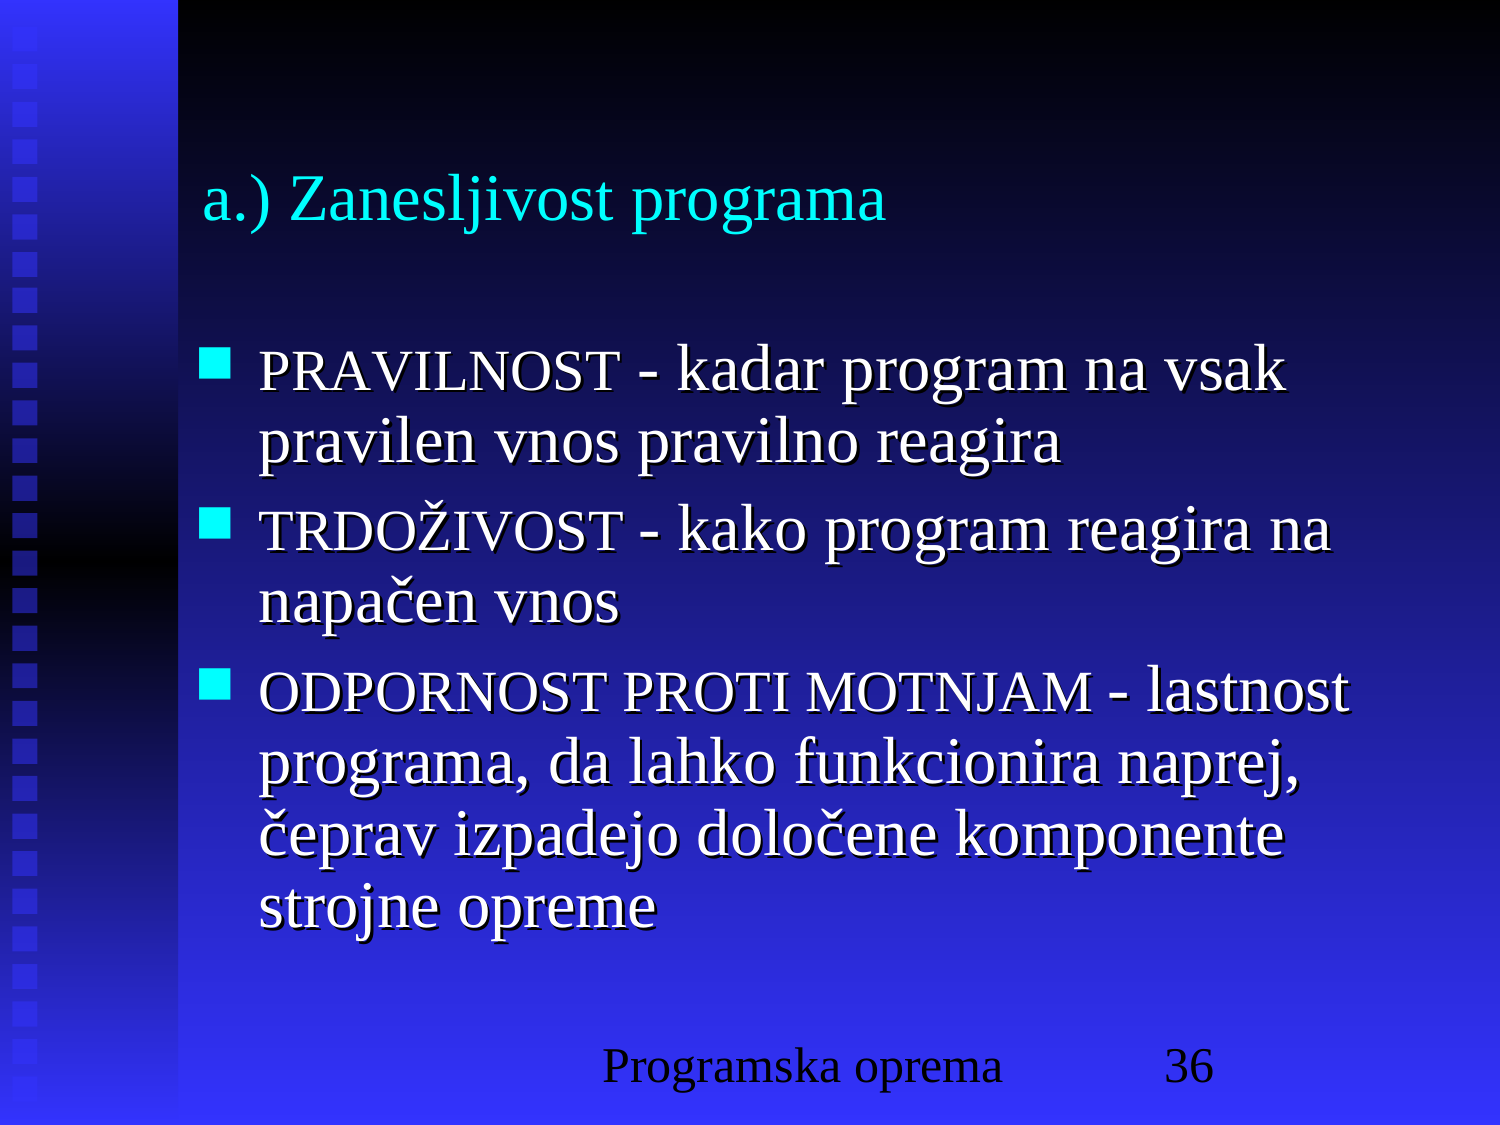

# a.) Zanesljivost programa
PRAVILNOST - kadar program na vsak pravilen vnos pravilno reagira
TRDOŽIVOST - kako program reagira na napačen vnos
ODPORNOST PROTI MOTNJAM - lastnost programa, da lahko funkcionira naprej, čeprav izpadejo določene komponente strojne opreme
Programska oprema
36